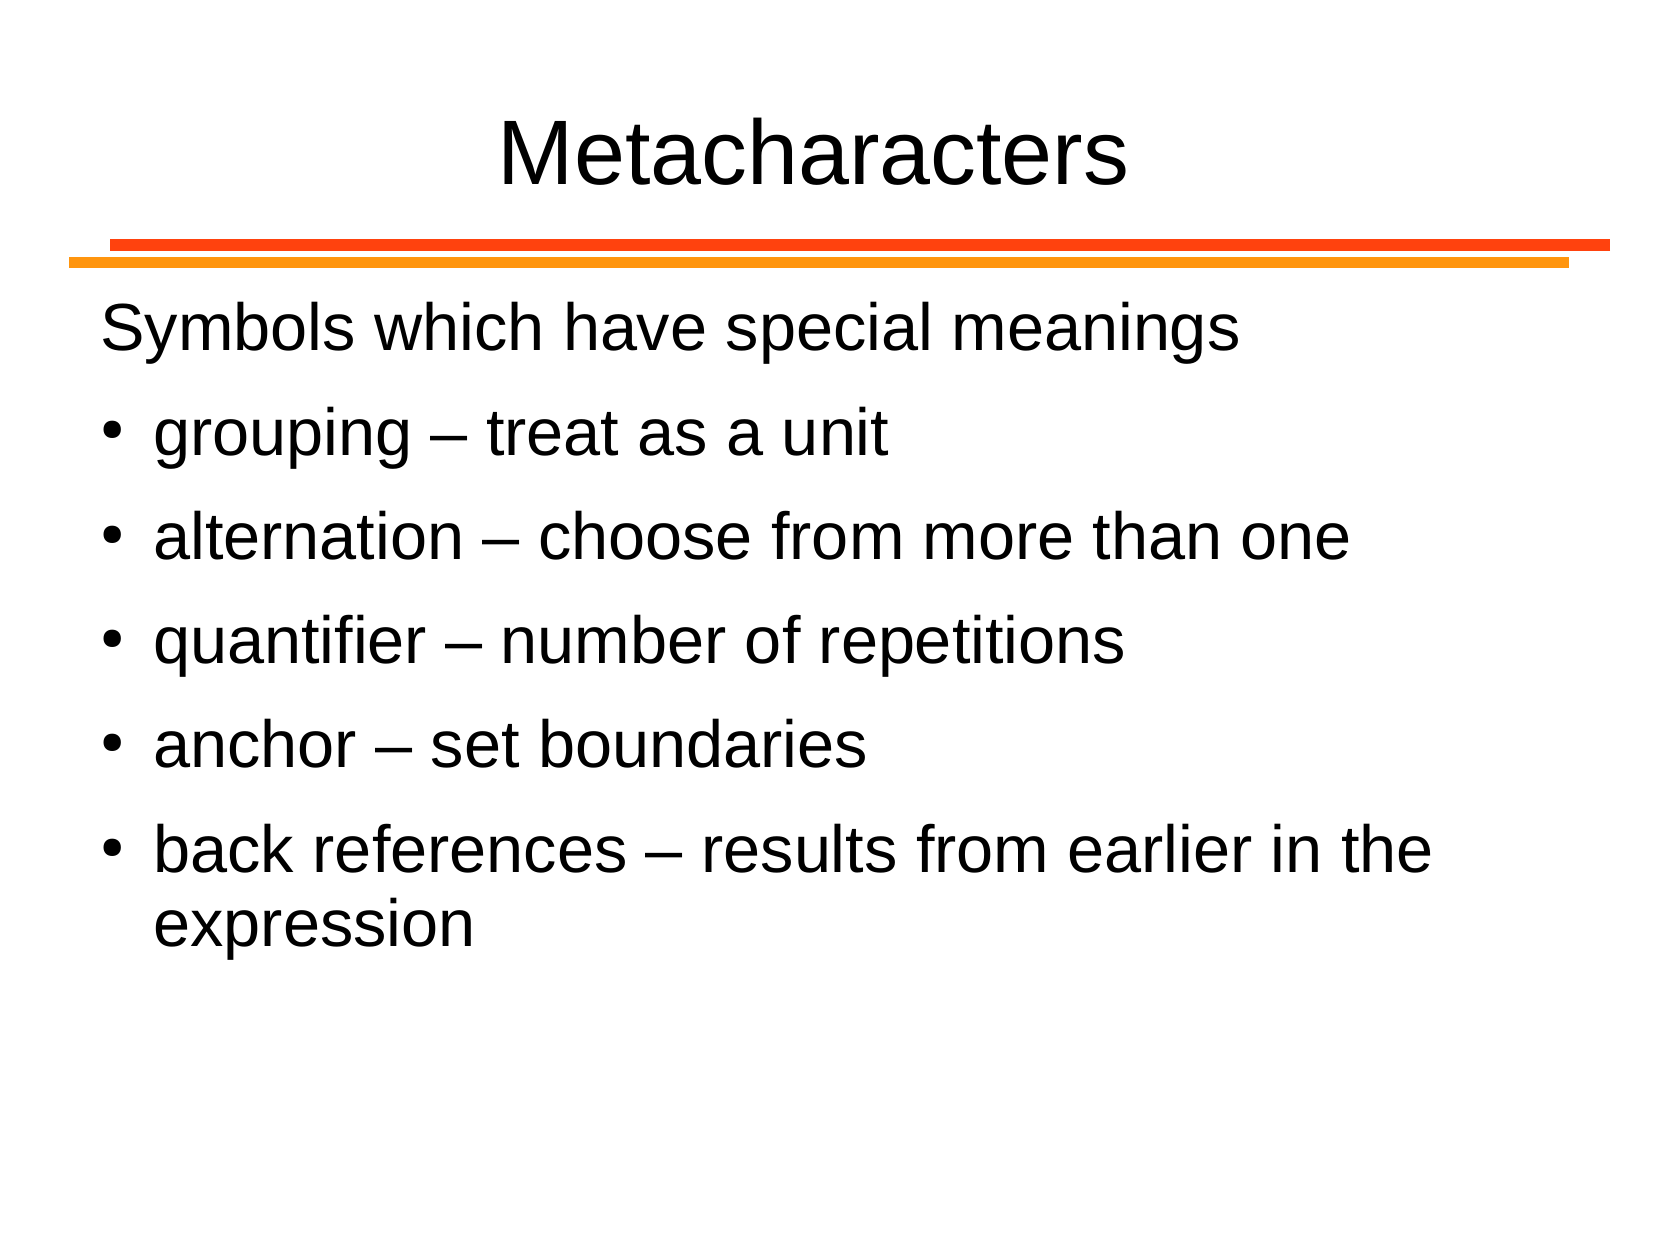

# Metacharacters
Symbols which have special meanings
grouping – treat as a unit
alternation – choose from more than one
quantifier – number of repetitions
anchor – set boundaries
back references – results from earlier in the expression